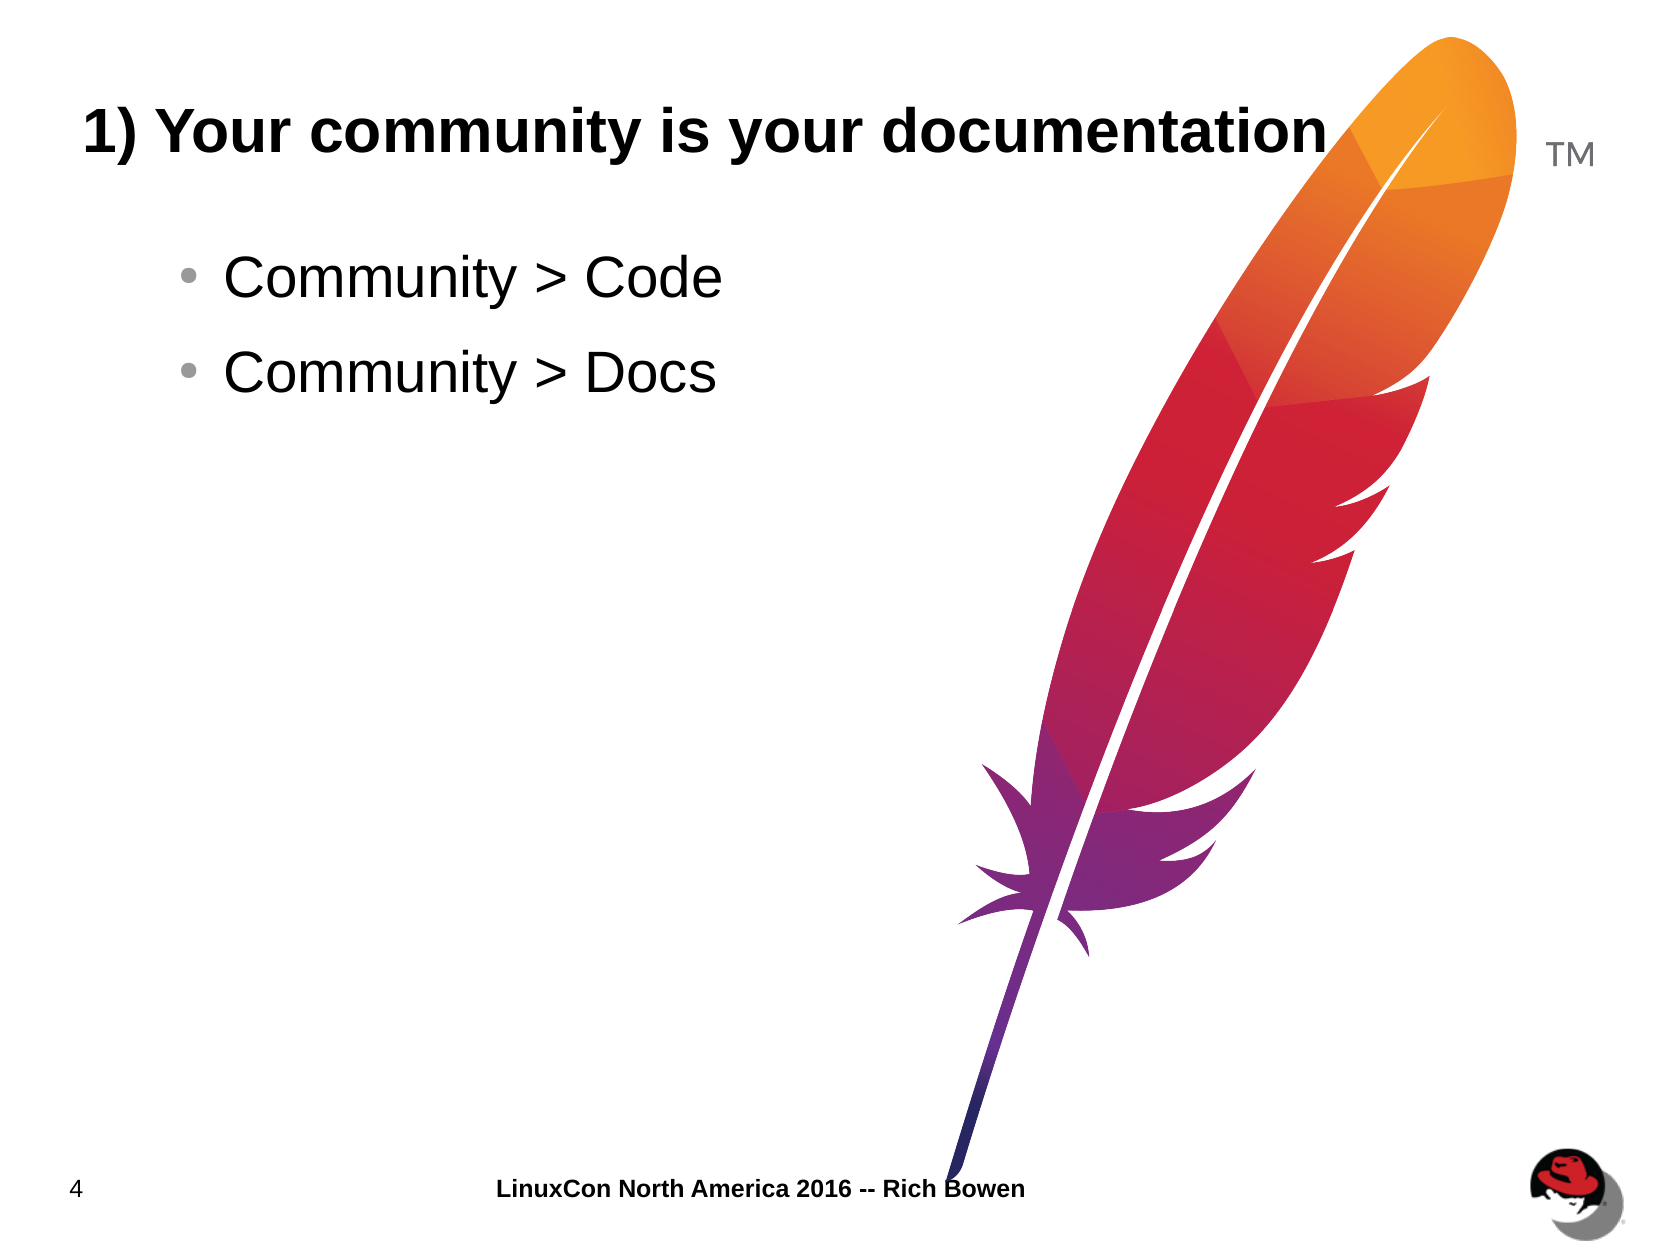

# 1) Your community is your documentation
Community > Code
Community > Docs